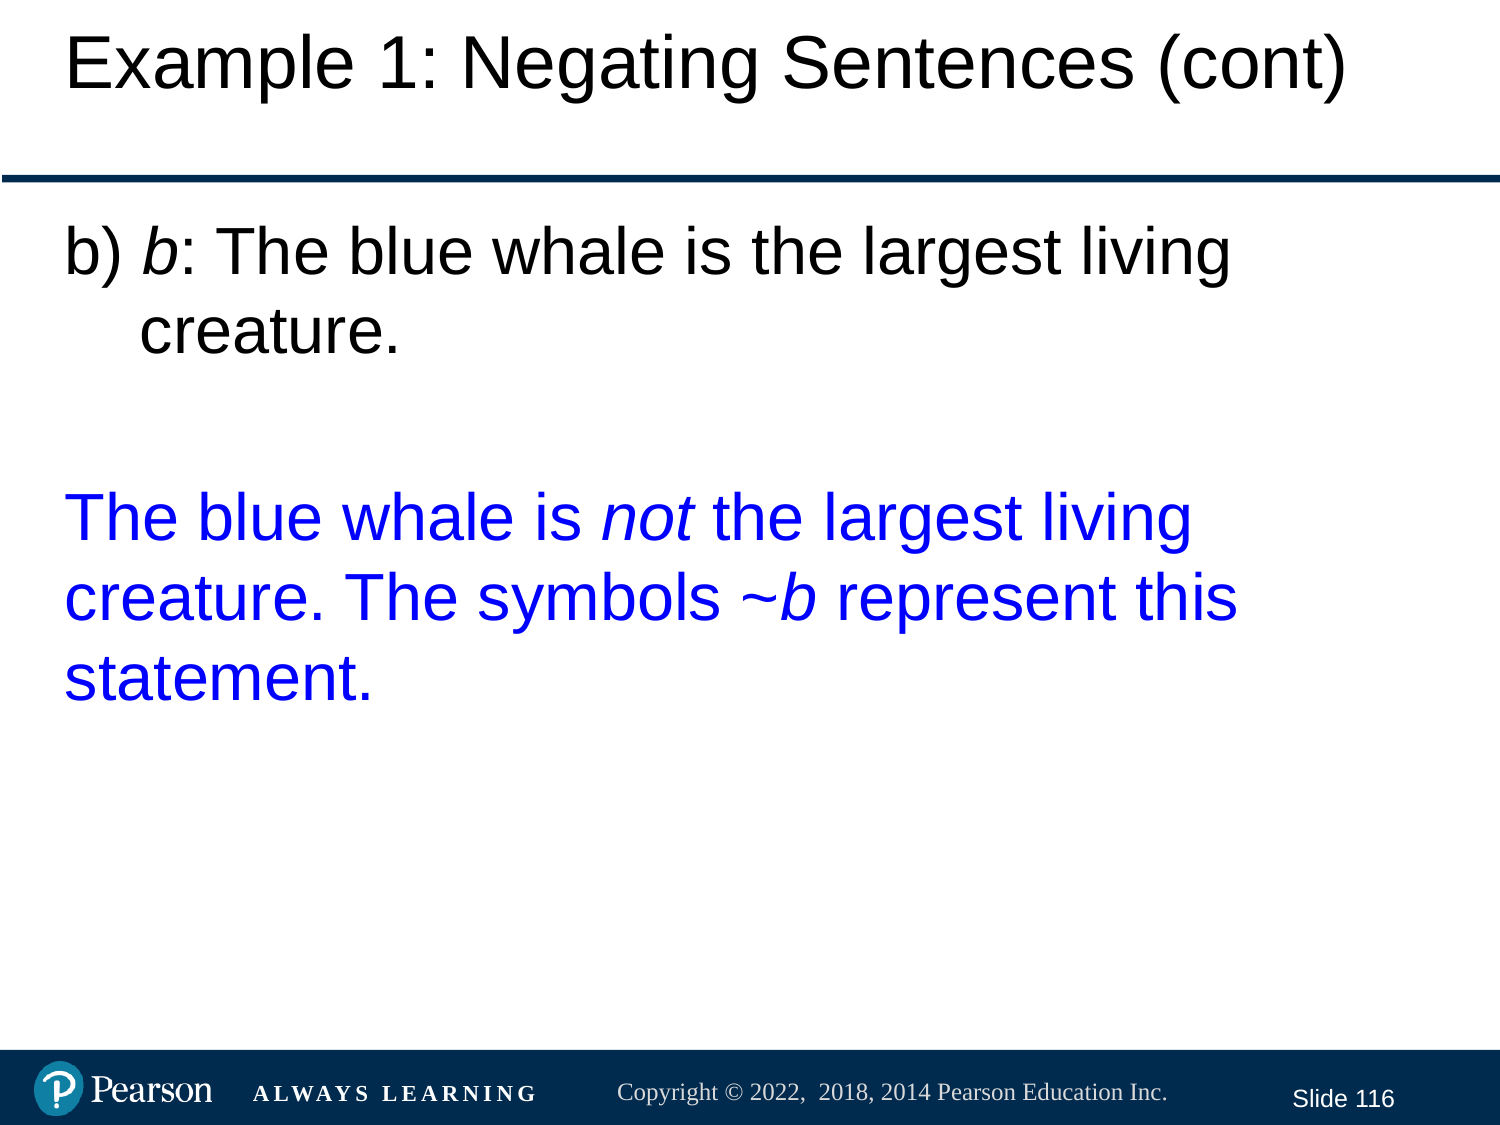

# Example 1: Negating Sentences (cont)
b) b: The blue whale is the largest living creature.
The blue whale is not the largest living creature. The symbols ~b represent this statement.